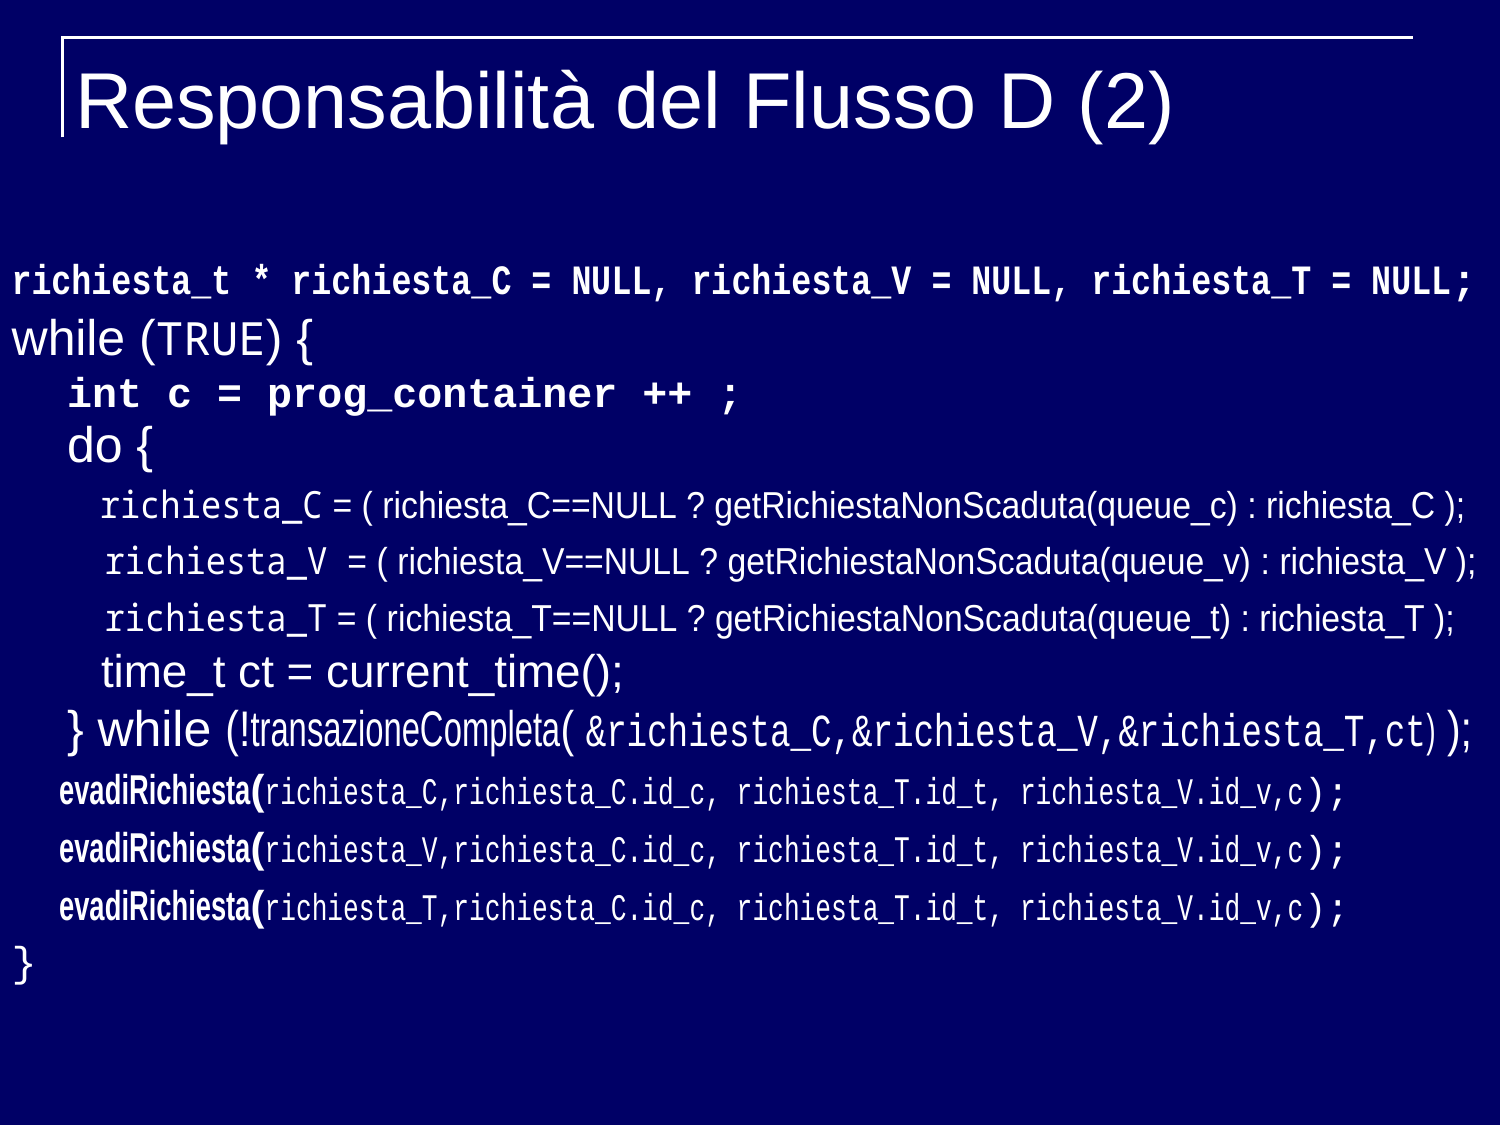

# Responsabilità del Flusso D (2)‏
richiesta_t * richiesta_C = NULL, richiesta_V = NULL, richiesta_T = NULL;
while (TRUE) {
int c = prog_container ++ ;
do {
 richiesta_C = ( richiesta_C==NULL ? getRichiestaNonScaduta(queue_c) : richiesta_C );
 richiesta_V = ( richiesta_V==NULL ? getRichiestaNonScaduta(queue_v) : richiesta_V );
 richiesta_T = ( richiesta_T==NULL ? getRichiestaNonScaduta(queue_t) : richiesta_T );
 time_t ct = current_time();
} while (!transazioneCompleta( &richiesta_C,&richiesta_V,&richiesta_T,ct) );
 evadiRichiesta(richiesta_C,richiesta_C.id_c, richiesta_T.id_t, richiesta_V.id_v,c);
 evadiRichiesta(richiesta_V,richiesta_C.id_c, richiesta_T.id_t, richiesta_V.id_v,c);
 evadiRichiesta(richiesta_T,richiesta_C.id_c, richiesta_T.id_t, richiesta_V.id_v,c);
}